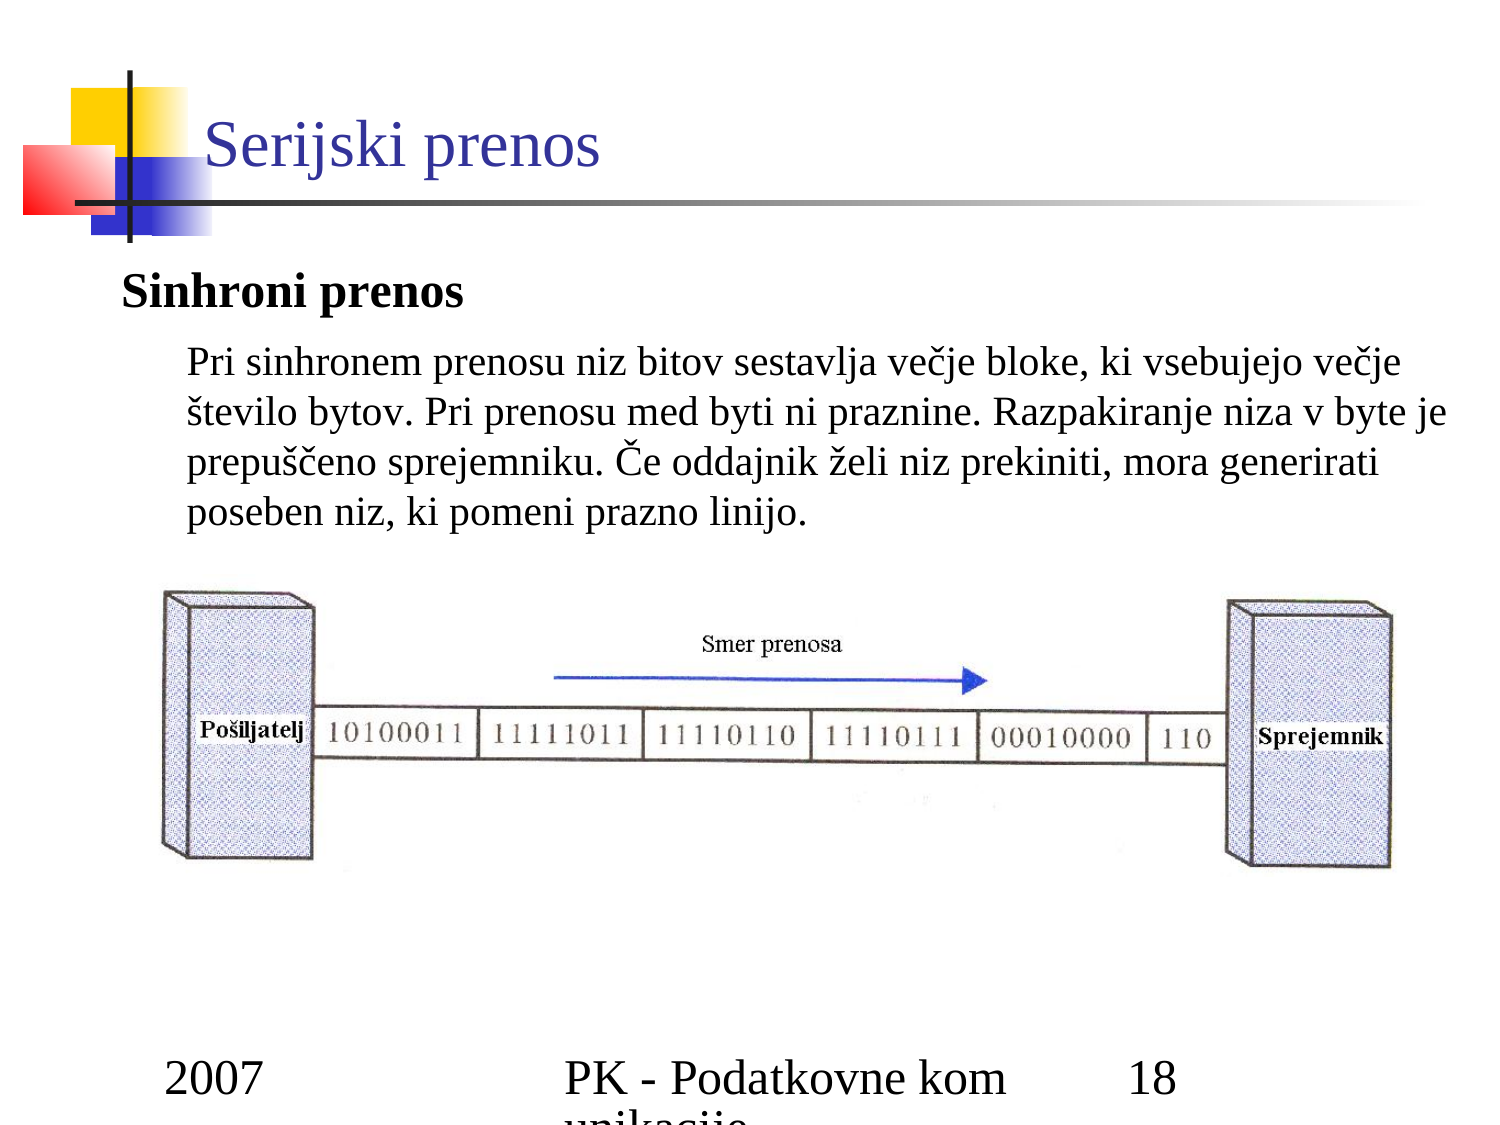

# Serijski prenos
	Sinhroni prenos
	Pri sinhronem prenosu niz bitov sestavlja večje bloke, ki vsebujejo večje število bytov. Pri prenosu med byti ni praznine. Razpakiranje niza v byte je prepuščeno sprejemniku. Če oddajnik želi niz prekiniti, mora generirati poseben niz, ki pomeni prazno linijo.
2007
PK - Podatkovne komunikacije
18